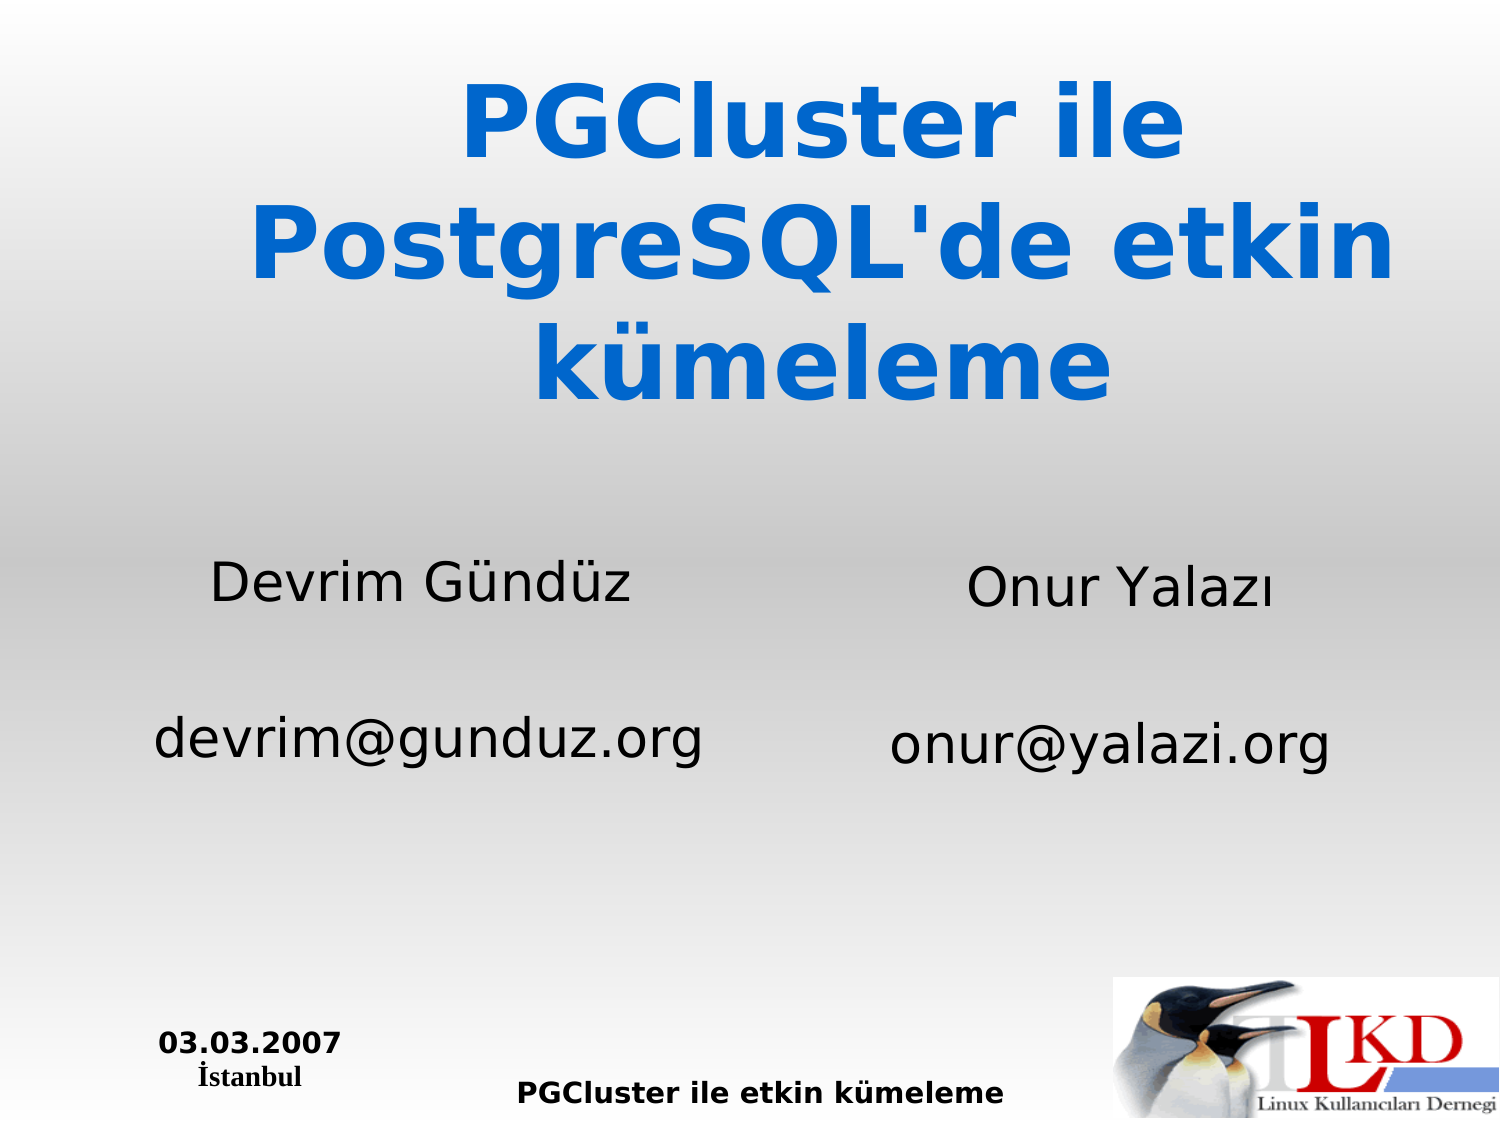

# PGCluster ile PostgreSQL'de etkin kümeleme
Devrim Gündüz
devrim@gunduz.org
Onur Yalazı
 onur@yalazi.org